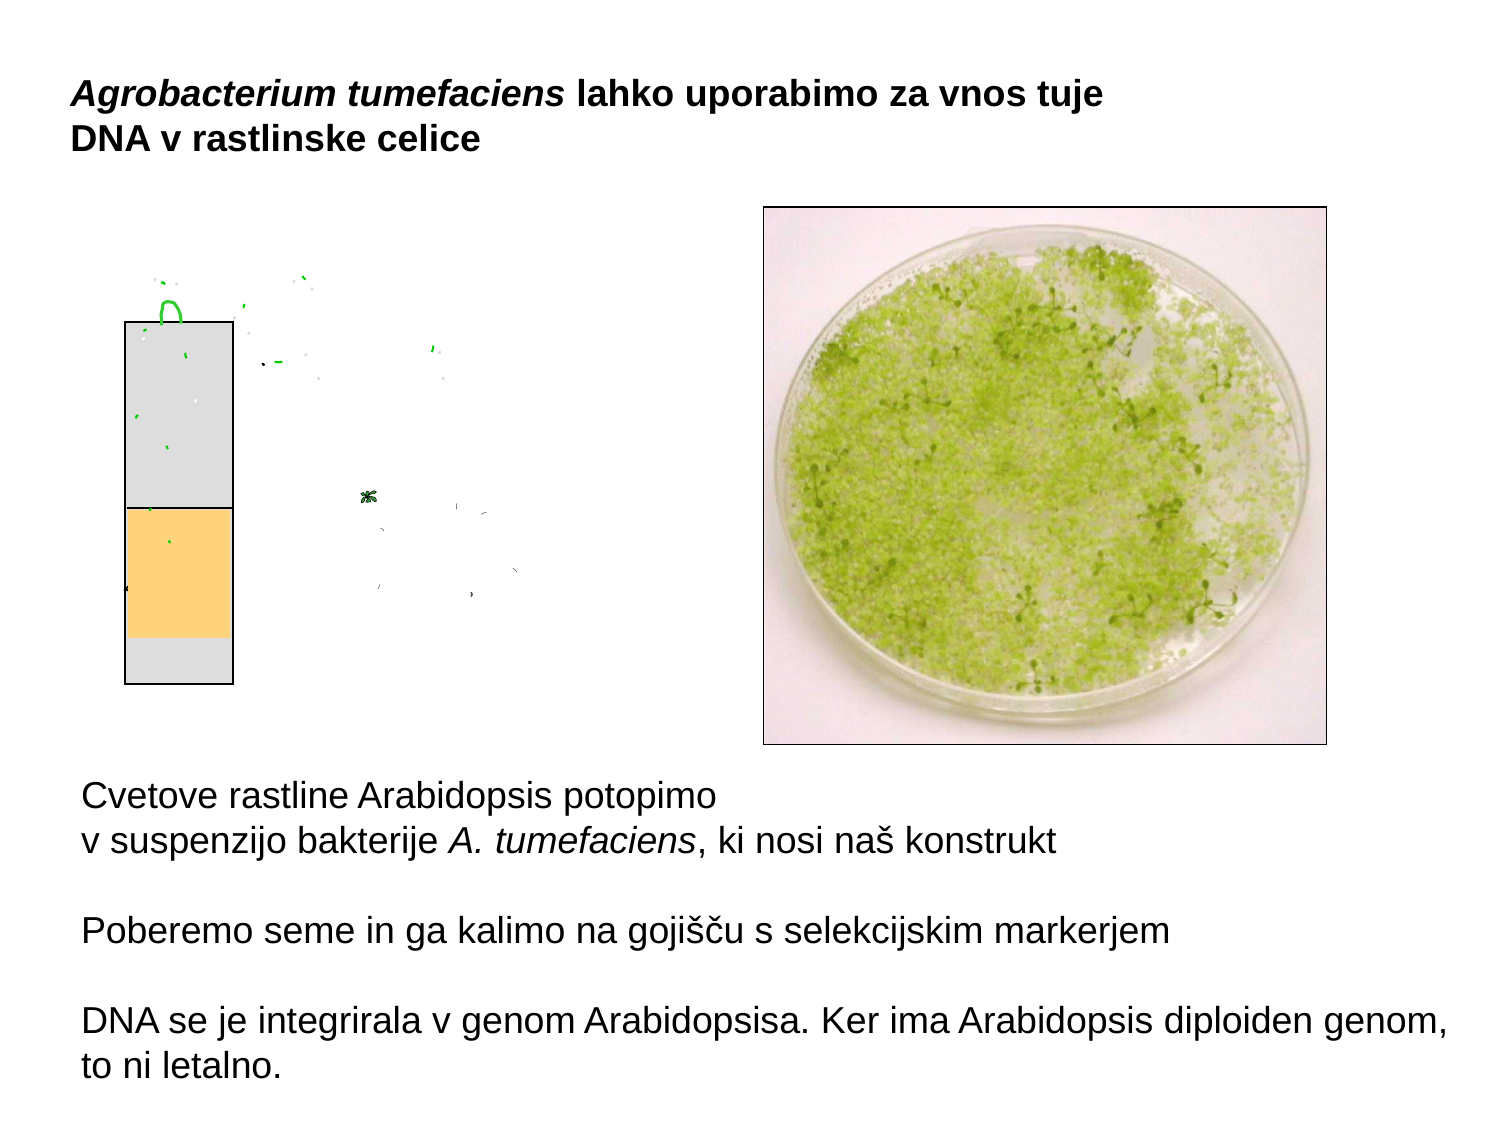

Agrobacterium tumefaciens lahko uporabimo za vnos tuje DNA v rastlinske celice
Cvetove rastline Arabidopsis potopimo
v suspenzijo bakterije A. tumefaciens, ki nosi naš konstrukt
Poberemo seme in ga kalimo na gojišču s selekcijskim markerjem
DNA se je integrirala v genom Arabidopsisa. Ker ima Arabidopsis diploiden genom,
to ni letalno.